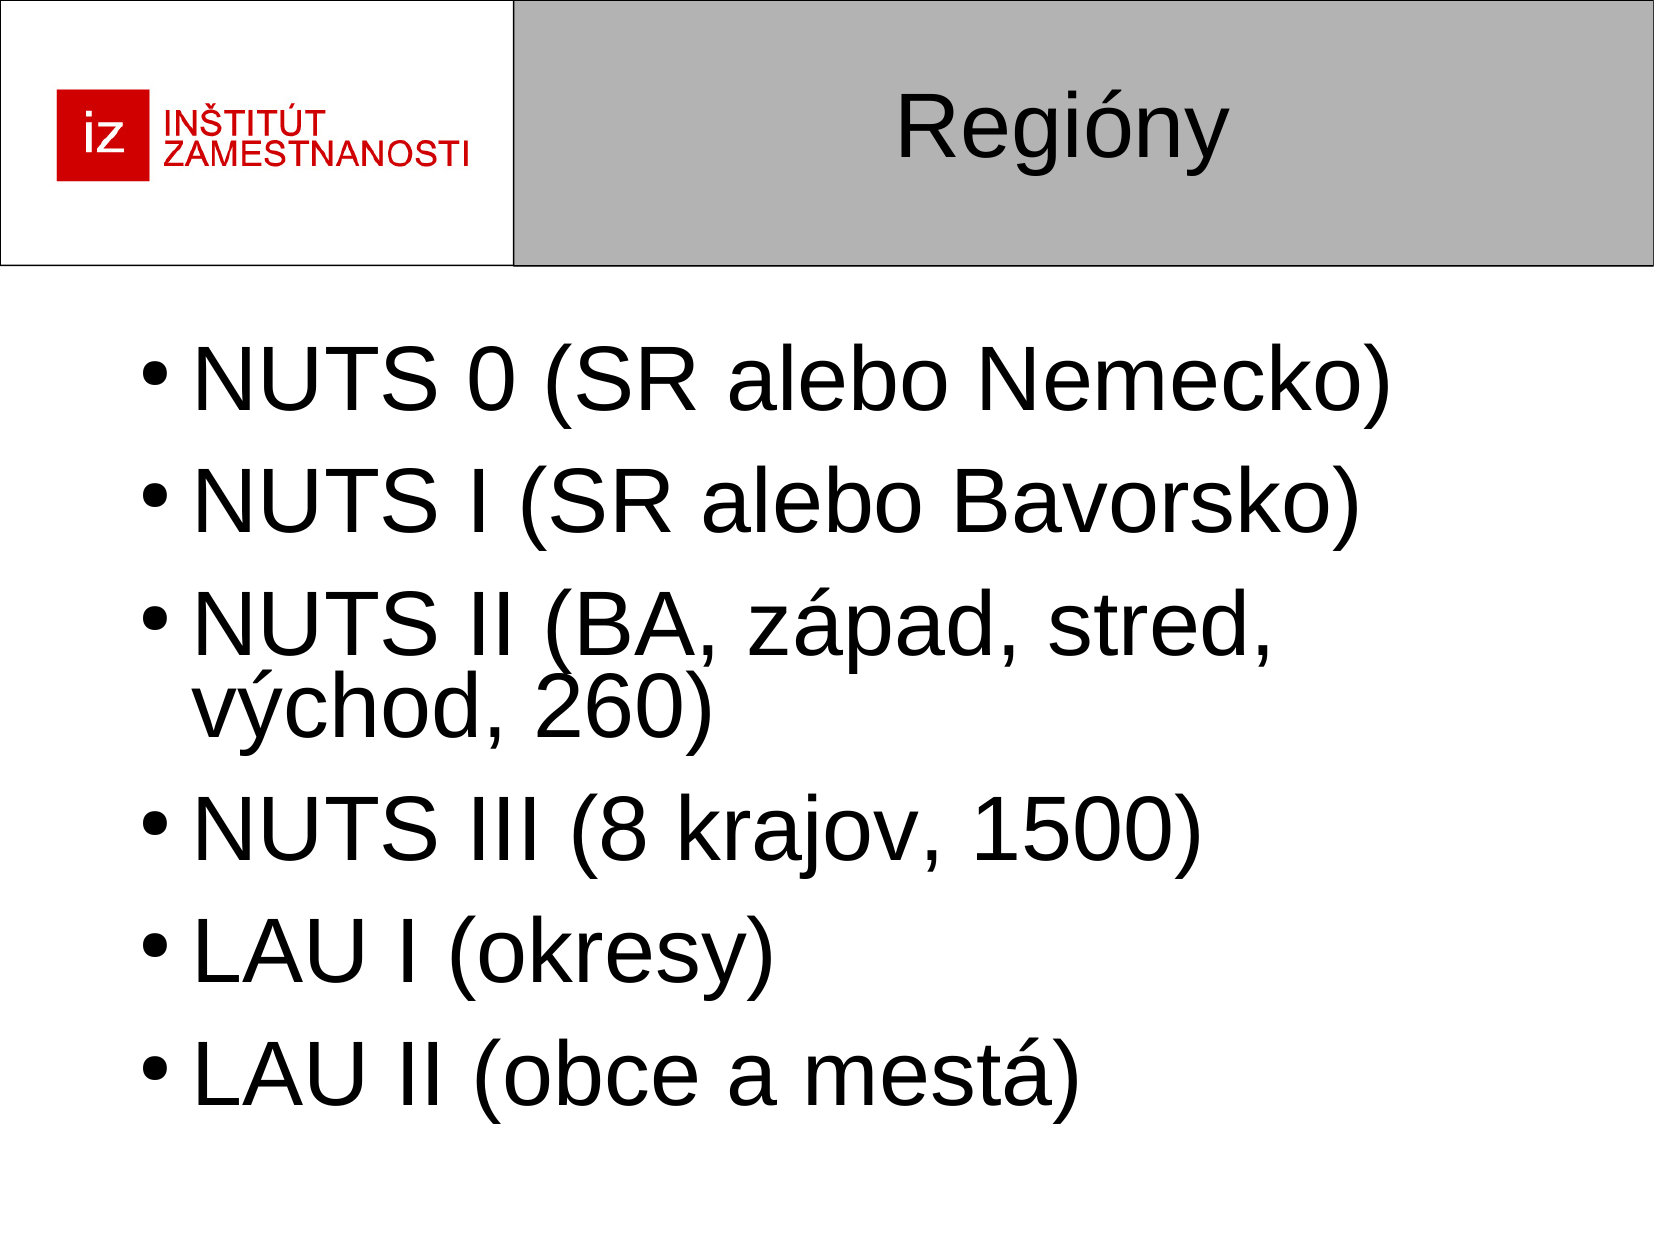

# Regióny
NUTS 0 (SR alebo Nemecko)
NUTS I (SR alebo Bavorsko)
NUTS II (BA, západ, stred, východ, 260)
NUTS III (8 krajov, 1500)
LAU I (okresy)
LAU II (obce a mestá)